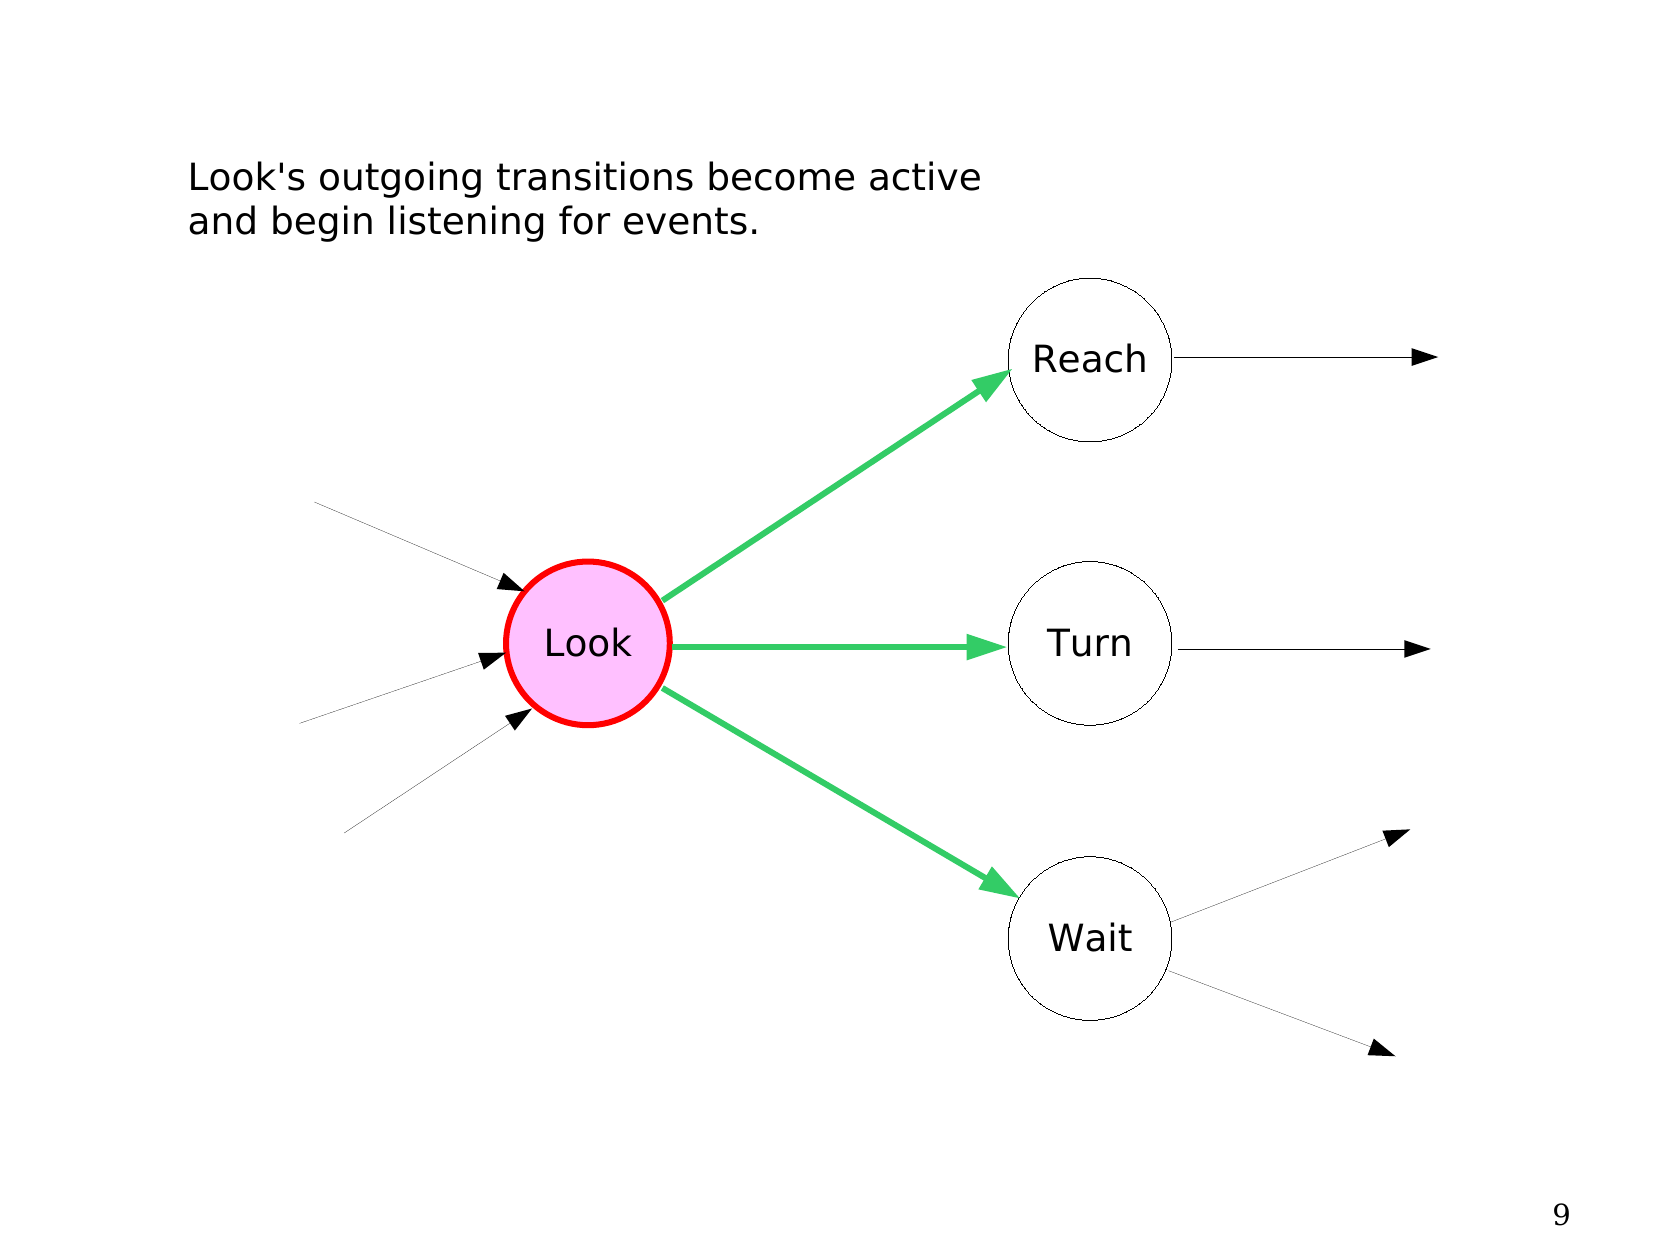

Look's outgoing transitions become active and begin listening for events.
Reach
Look
Turn
Wait
9